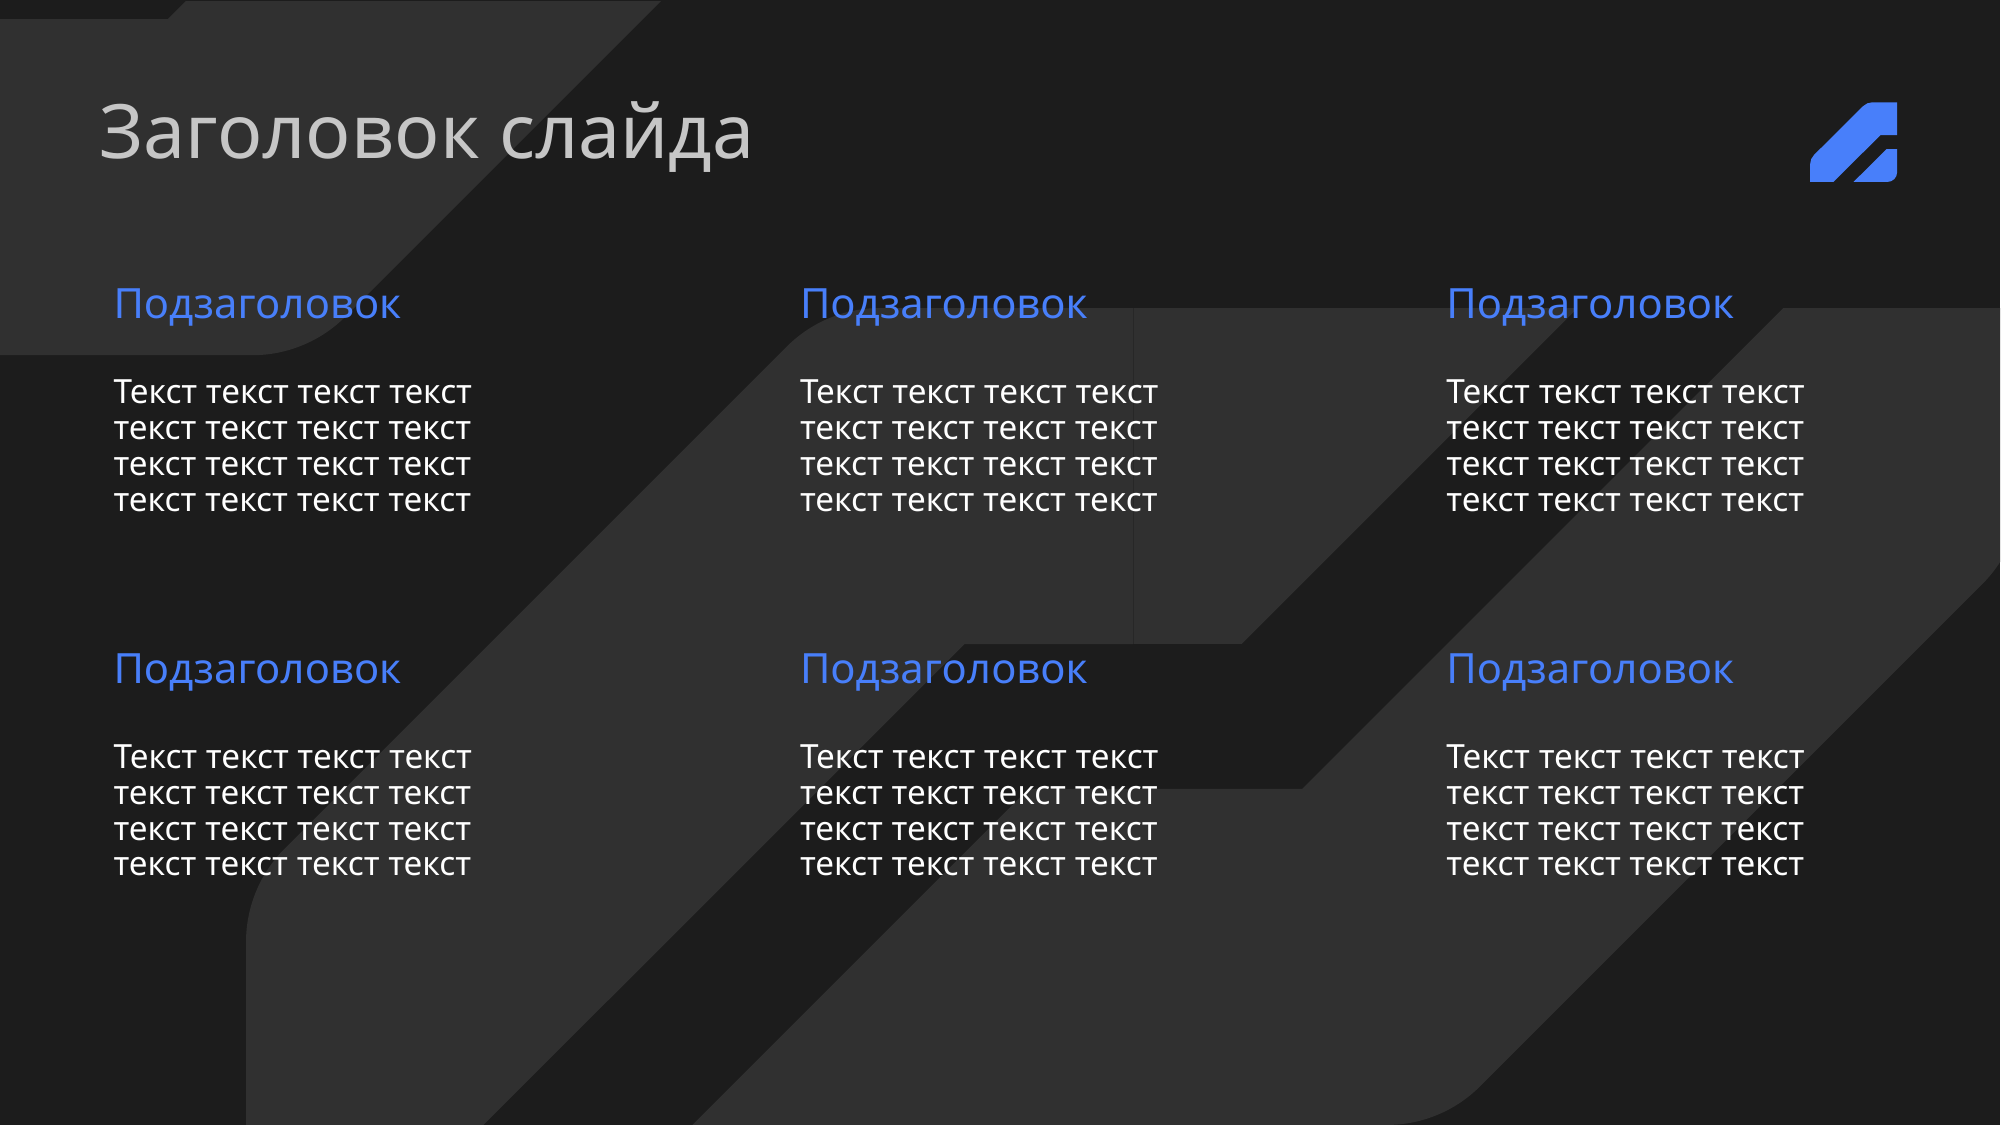

# Заголовок слайда
Подзаголовок
Подзаголовок
Подзаголовок
Текст текст текст текст текст текст текст текст текст текст текст текст текст текст текст текст
Текст текст текст текст текст текст текст текст текст текст текст текст текст текст текст текст
Текст текст текст текст текст текст текст текст текст текст текст текст текст текст текст текст
Подзаголовок
Подзаголовок
Подзаголовок
Текст текст текст текст текст текст текст текст текст текст текст текст текст текст текст текст
Текст текст текст текст текст текст текст текст текст текст текст текст текст текст текст текст
Текст текст текст текст текст текст текст текст текст текст текст текст текст текст текст текст